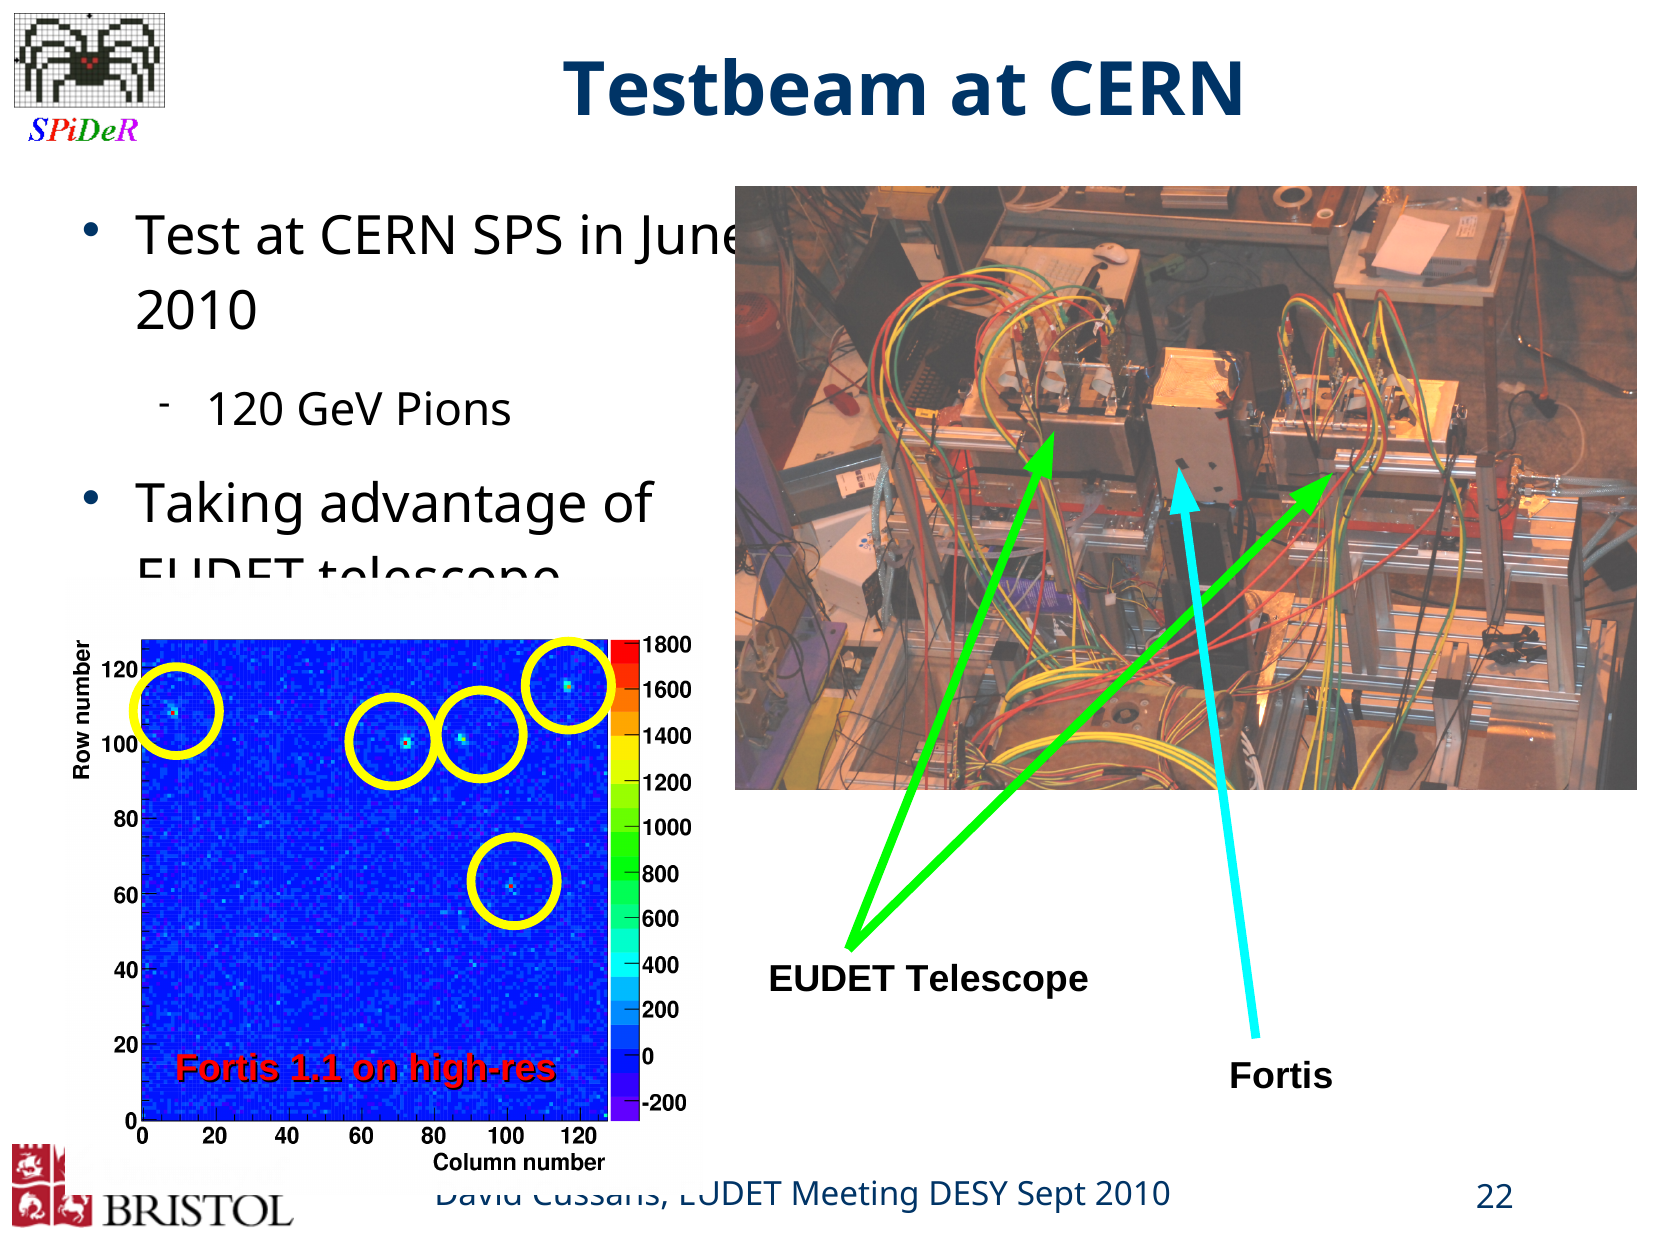

# Testbeam at CERN
Test at CERN SPS in June 2010
120 GeV Pions
Taking advantage of EUDET telescope
EUDET Telescope
Fortis 1.1 on high-res
Fortis